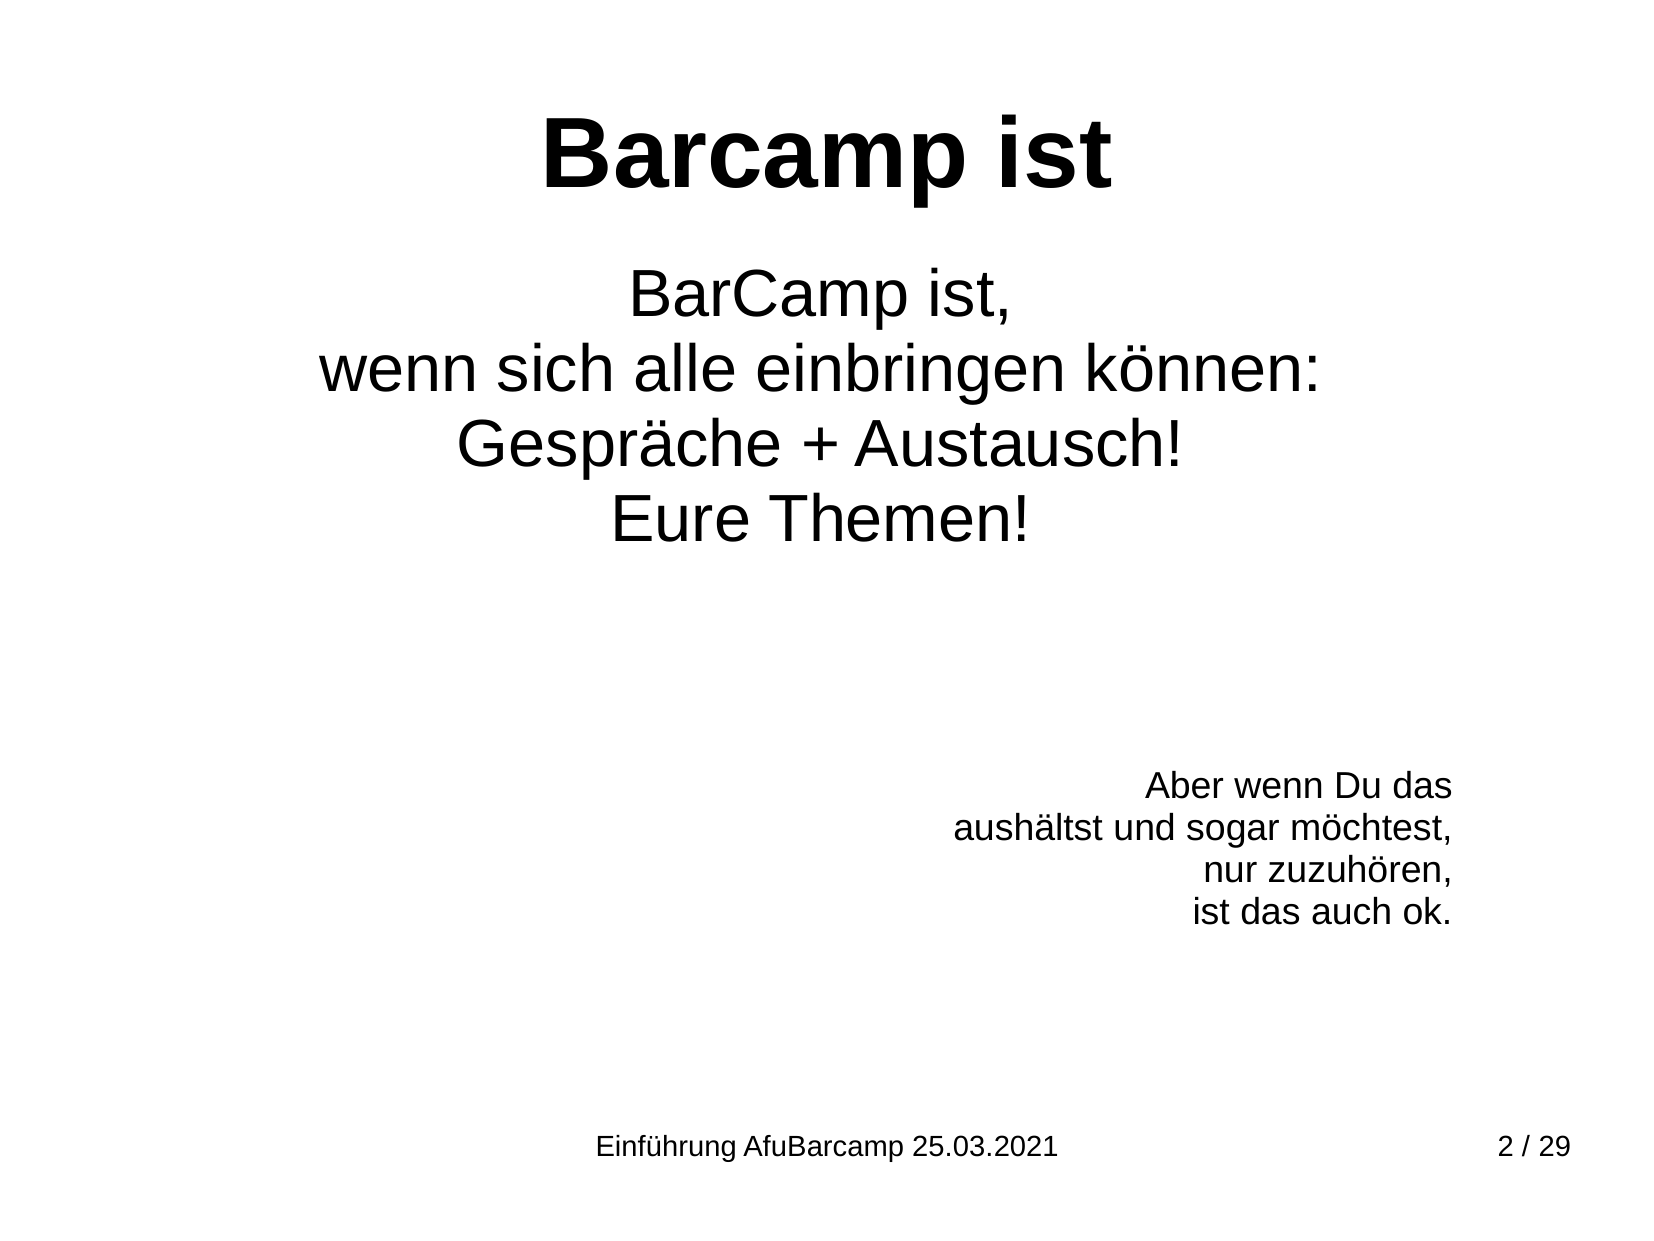

# Barcamp ist
BarCamp ist,
wenn sich alle einbringen können:
Gespräche + Austausch!
Eure Themen!
Aber wenn Du das
aushältst und sogar möchtest,
nur zuzuhören,
ist das auch ok.